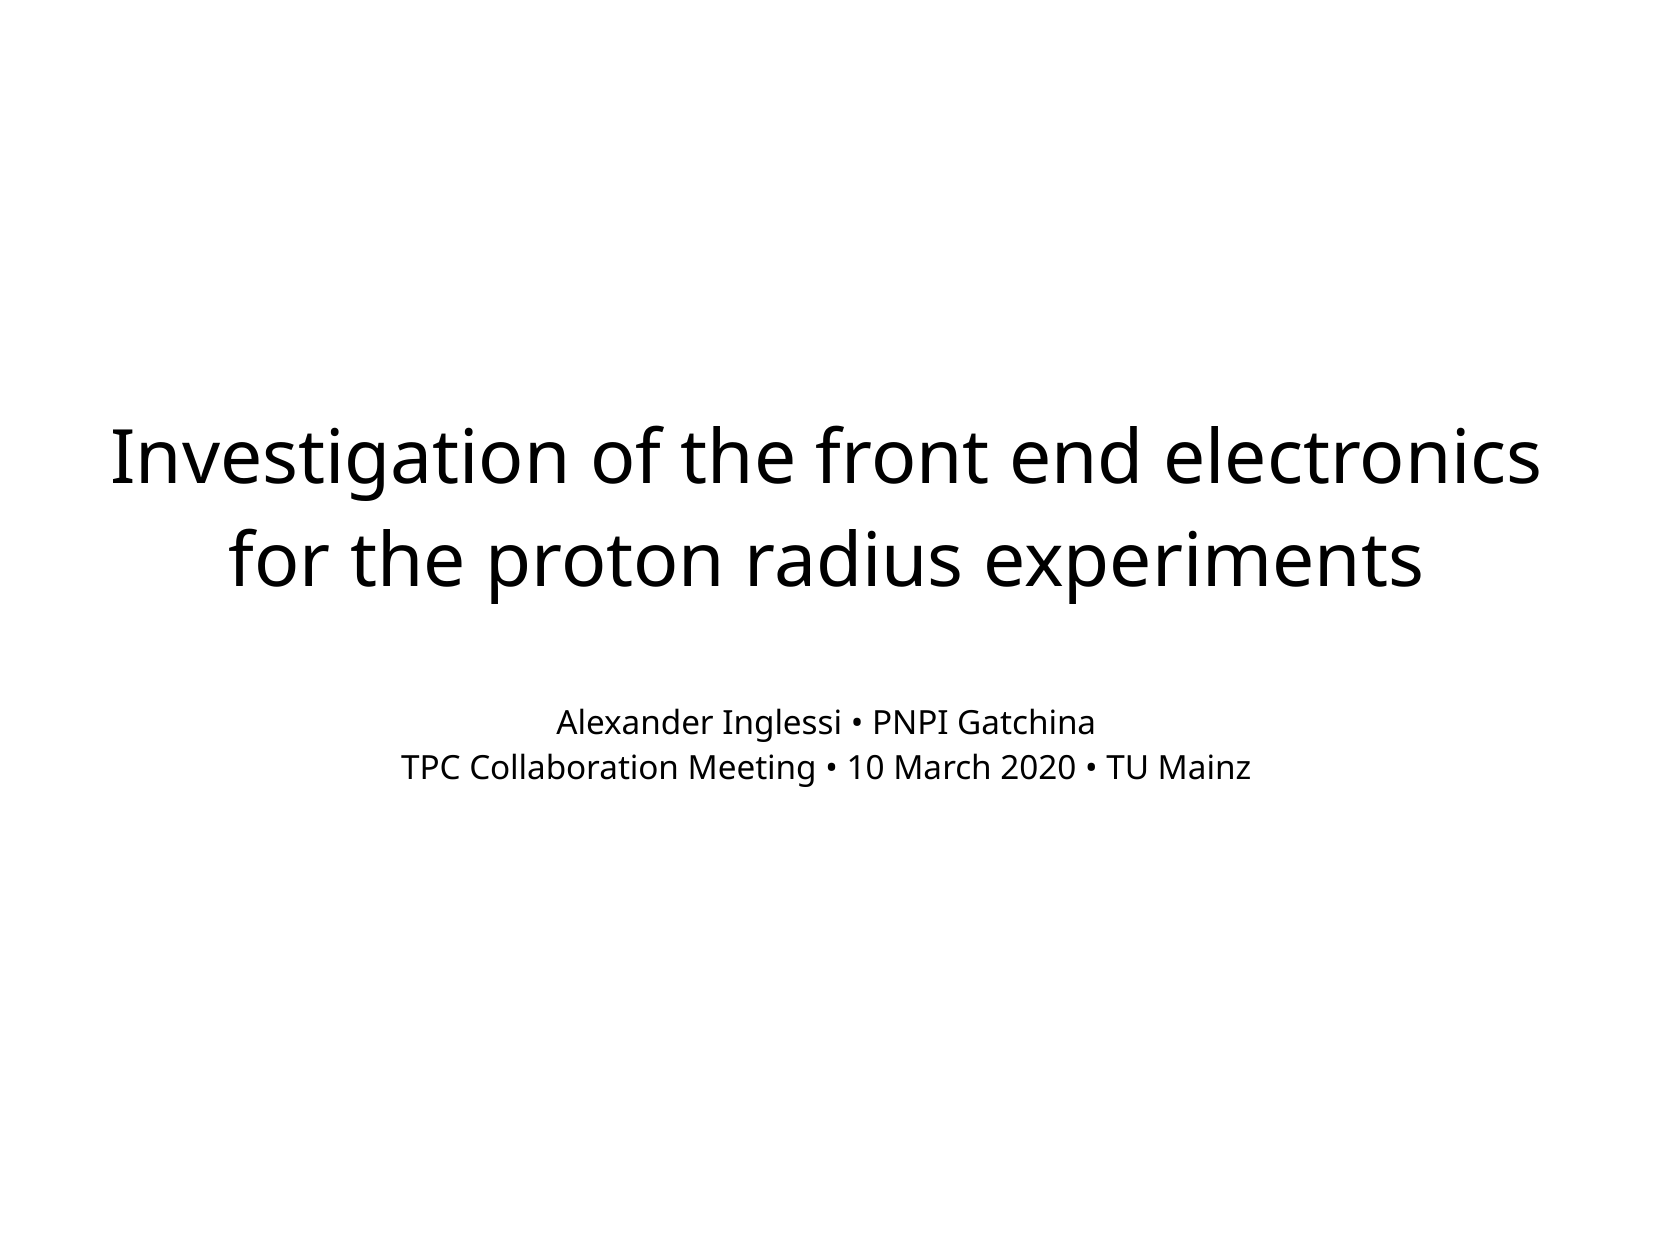

# Investigation of the front end electronics
for the proton radius experiments
Alexander Inglessi • PNPI Gatchina
TPC Collaboration Meeting • 10 March 2020 • TU Mainz